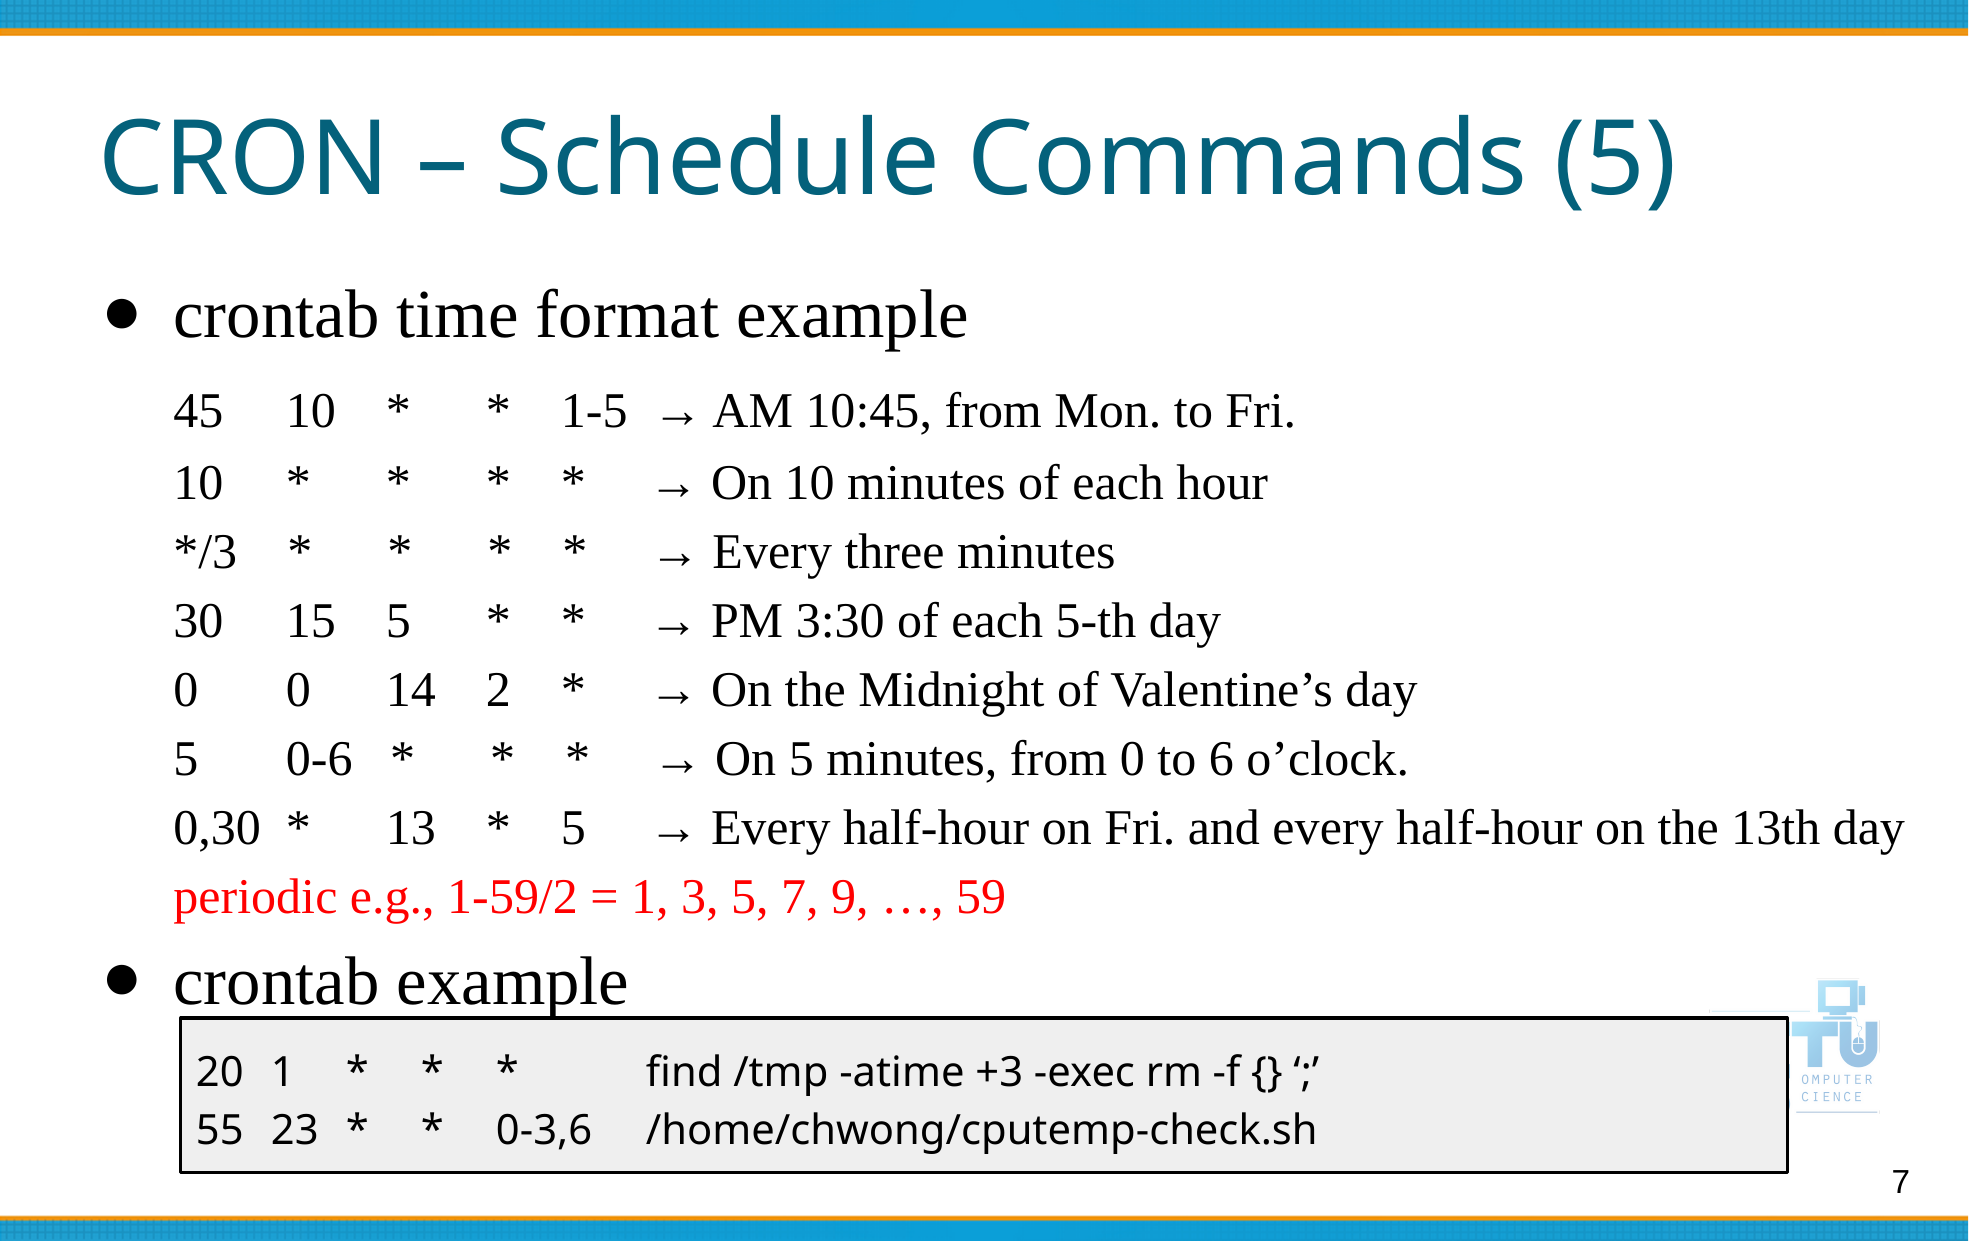

# CRON – Schedule Commands (5)
crontab time format example
	45 10 * * 1-5 → AM 10:45, from Mon. to Fri.
10 * * * * → On 10 minutes of each hour
*/3 * * * * → Every three minutes
30 15 5 * * → PM 3:30 of each 5-th day
0 0 14 2 * → On the Midnight of Valentine’s day
5 0-6 * * * → On 5 minutes, from 0 to 6 o’clock.
0,30 * 13 * 5 → Every half-hour on Fri. and every half-hour on the 13th day
periodic e.g., 1-59/2 = 1, 3, 5, 7, 9, …, 59
crontab example
20	1	*	*	*		find /tmp -atime +3 -exec rm -f {} ‘;’
55	23	*	*	0-3,6	/home/chwong/cputemp-check.sh